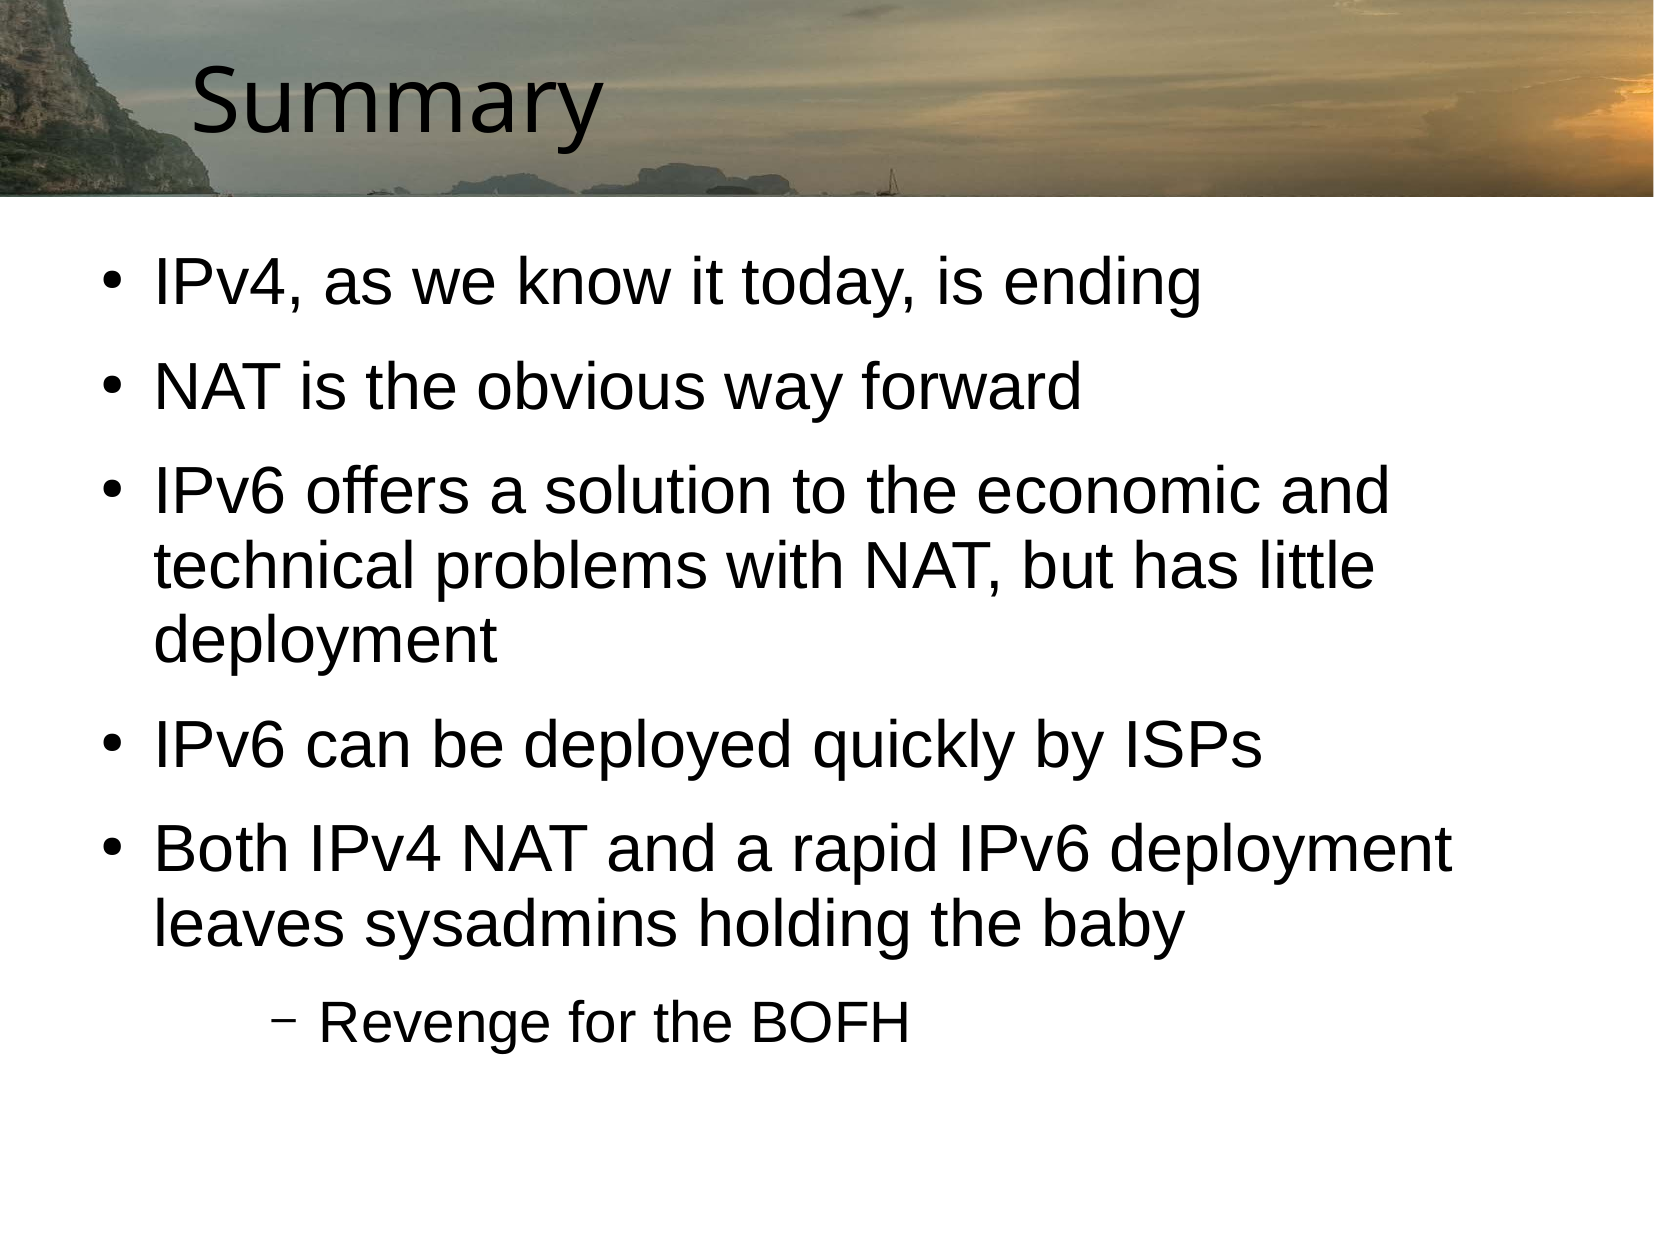

# Summary
IPv4, as we know it today, is ending
NAT is the obvious way forward
IPv6 offers a solution to the economic and technical problems with NAT, but has little deployment
IPv6 can be deployed quickly by ISPs
Both IPv4 NAT and a rapid IPv6 deployment leaves sysadmins holding the baby
Revenge for the BOFH